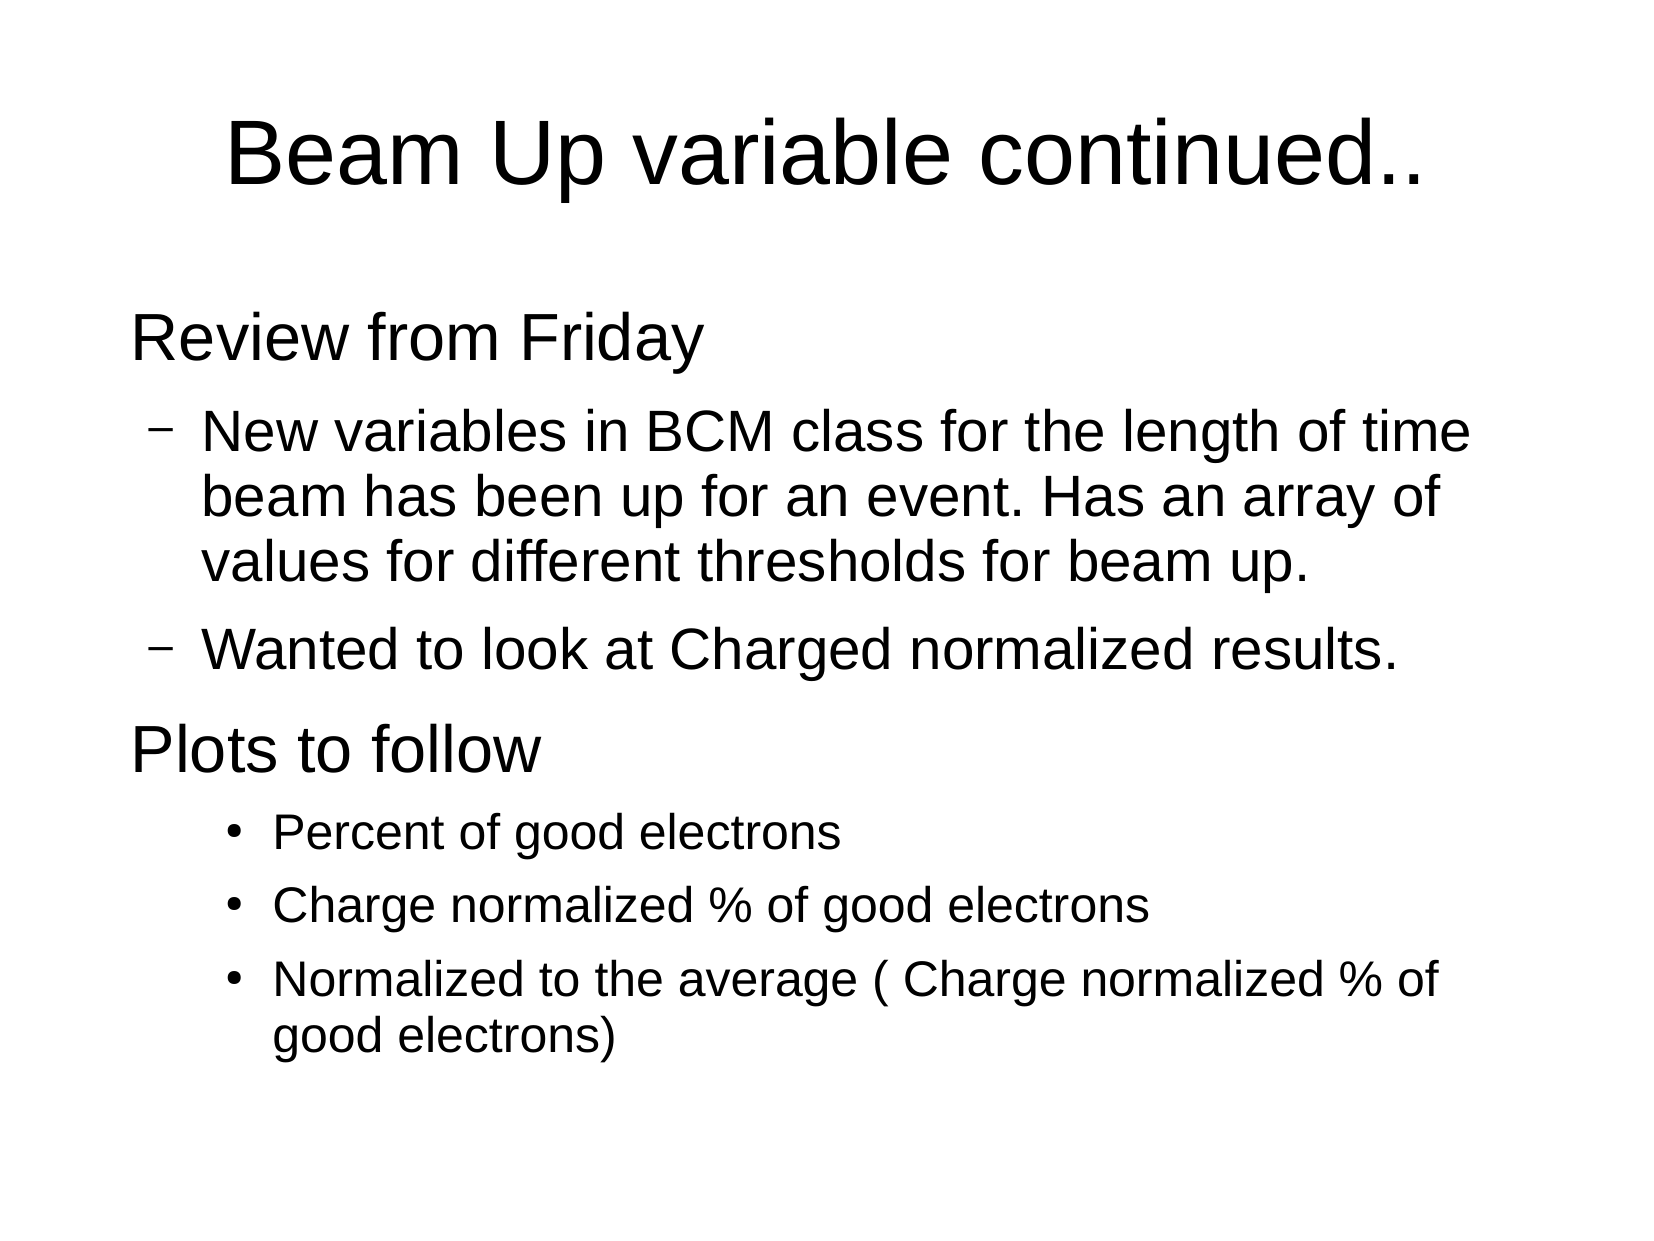

# Beam Up variable continued..
Review from Friday
New variables in BCM class for the length of time beam has been up for an event. Has an array of values for different thresholds for beam up.
Wanted to look at Charged normalized results.
Plots to follow
Percent of good electrons
Charge normalized % of good electrons
Normalized to the average ( Charge normalized % of good electrons)